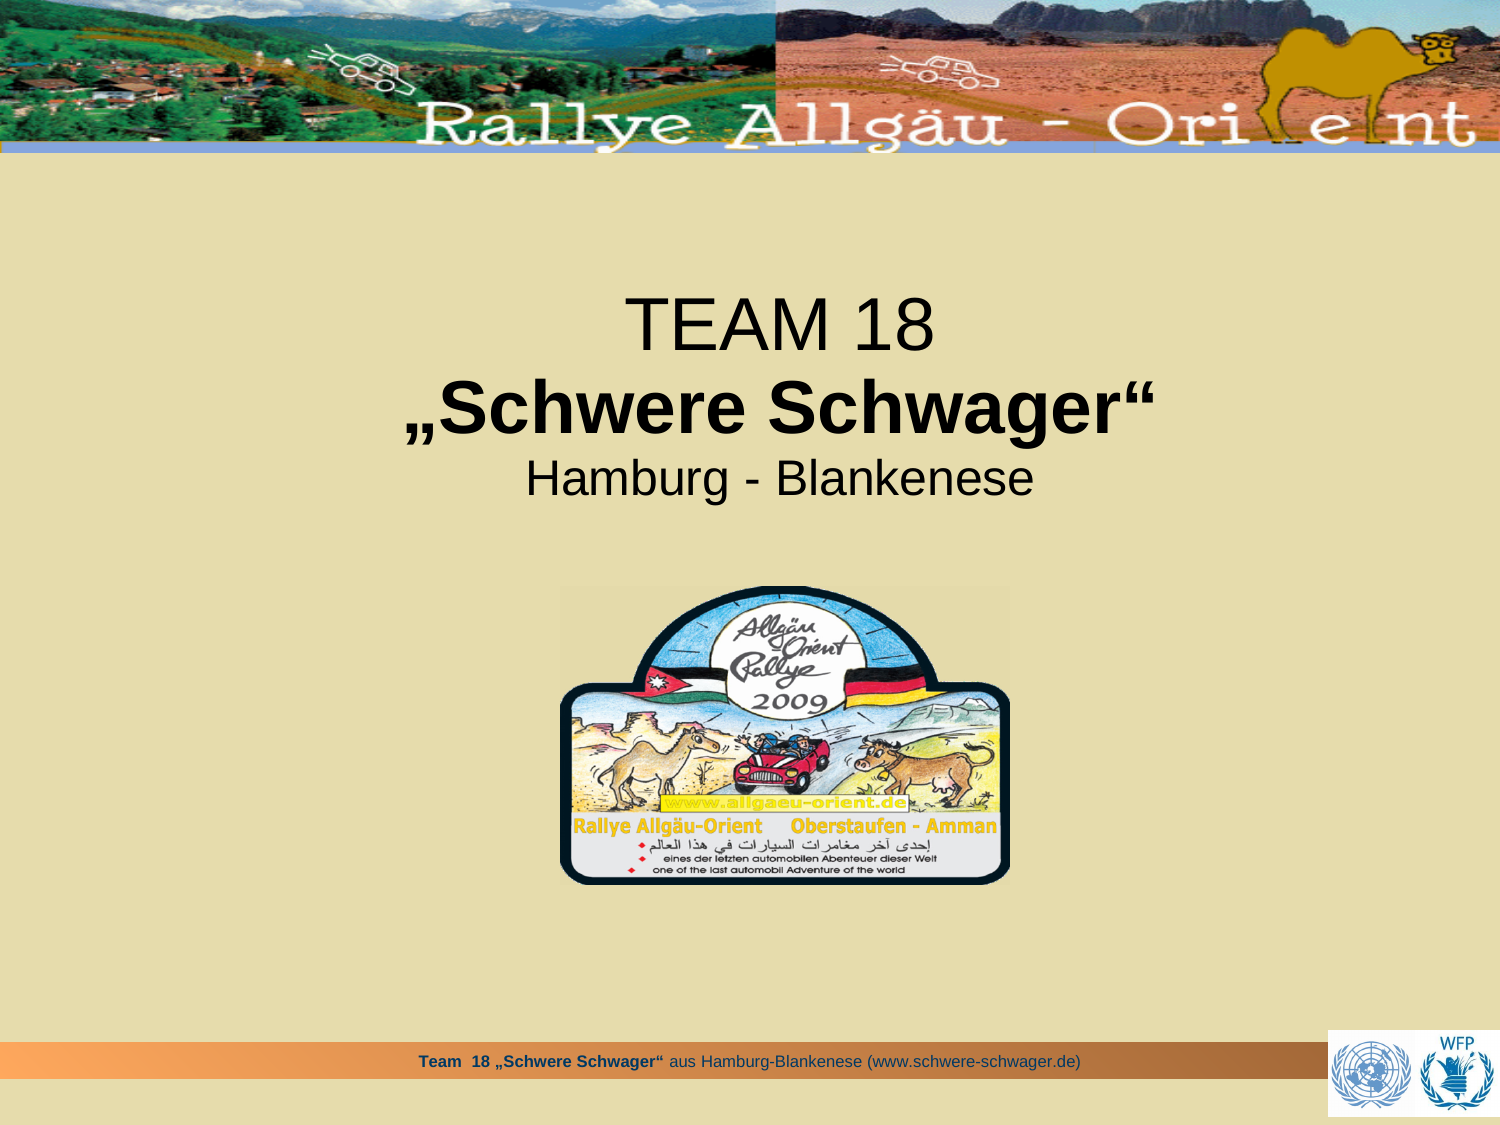

# TEAM 18 „Schwere Schwager“ Hamburg - Blankenese